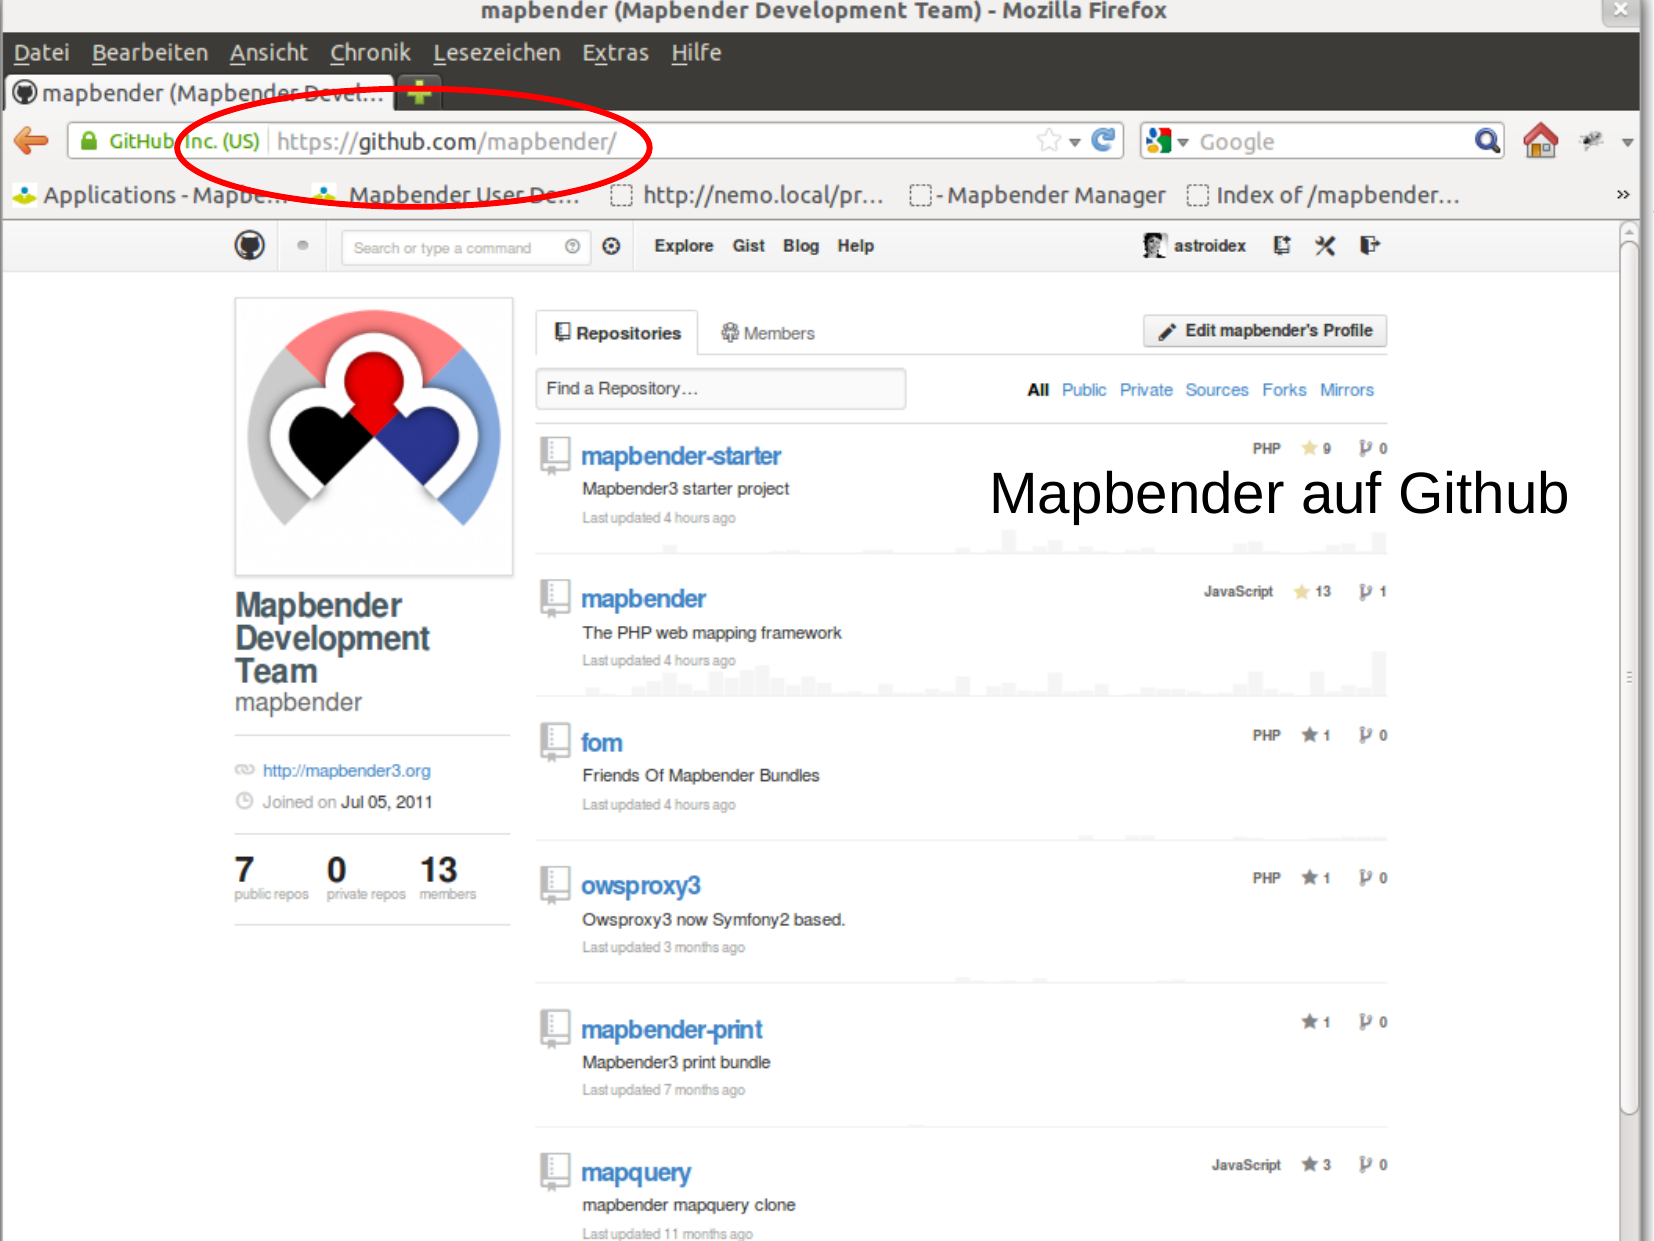

# Mapbender auf Github
Mapbender - Einführung zum Mapbender Projekt (Astrid Ede)
13